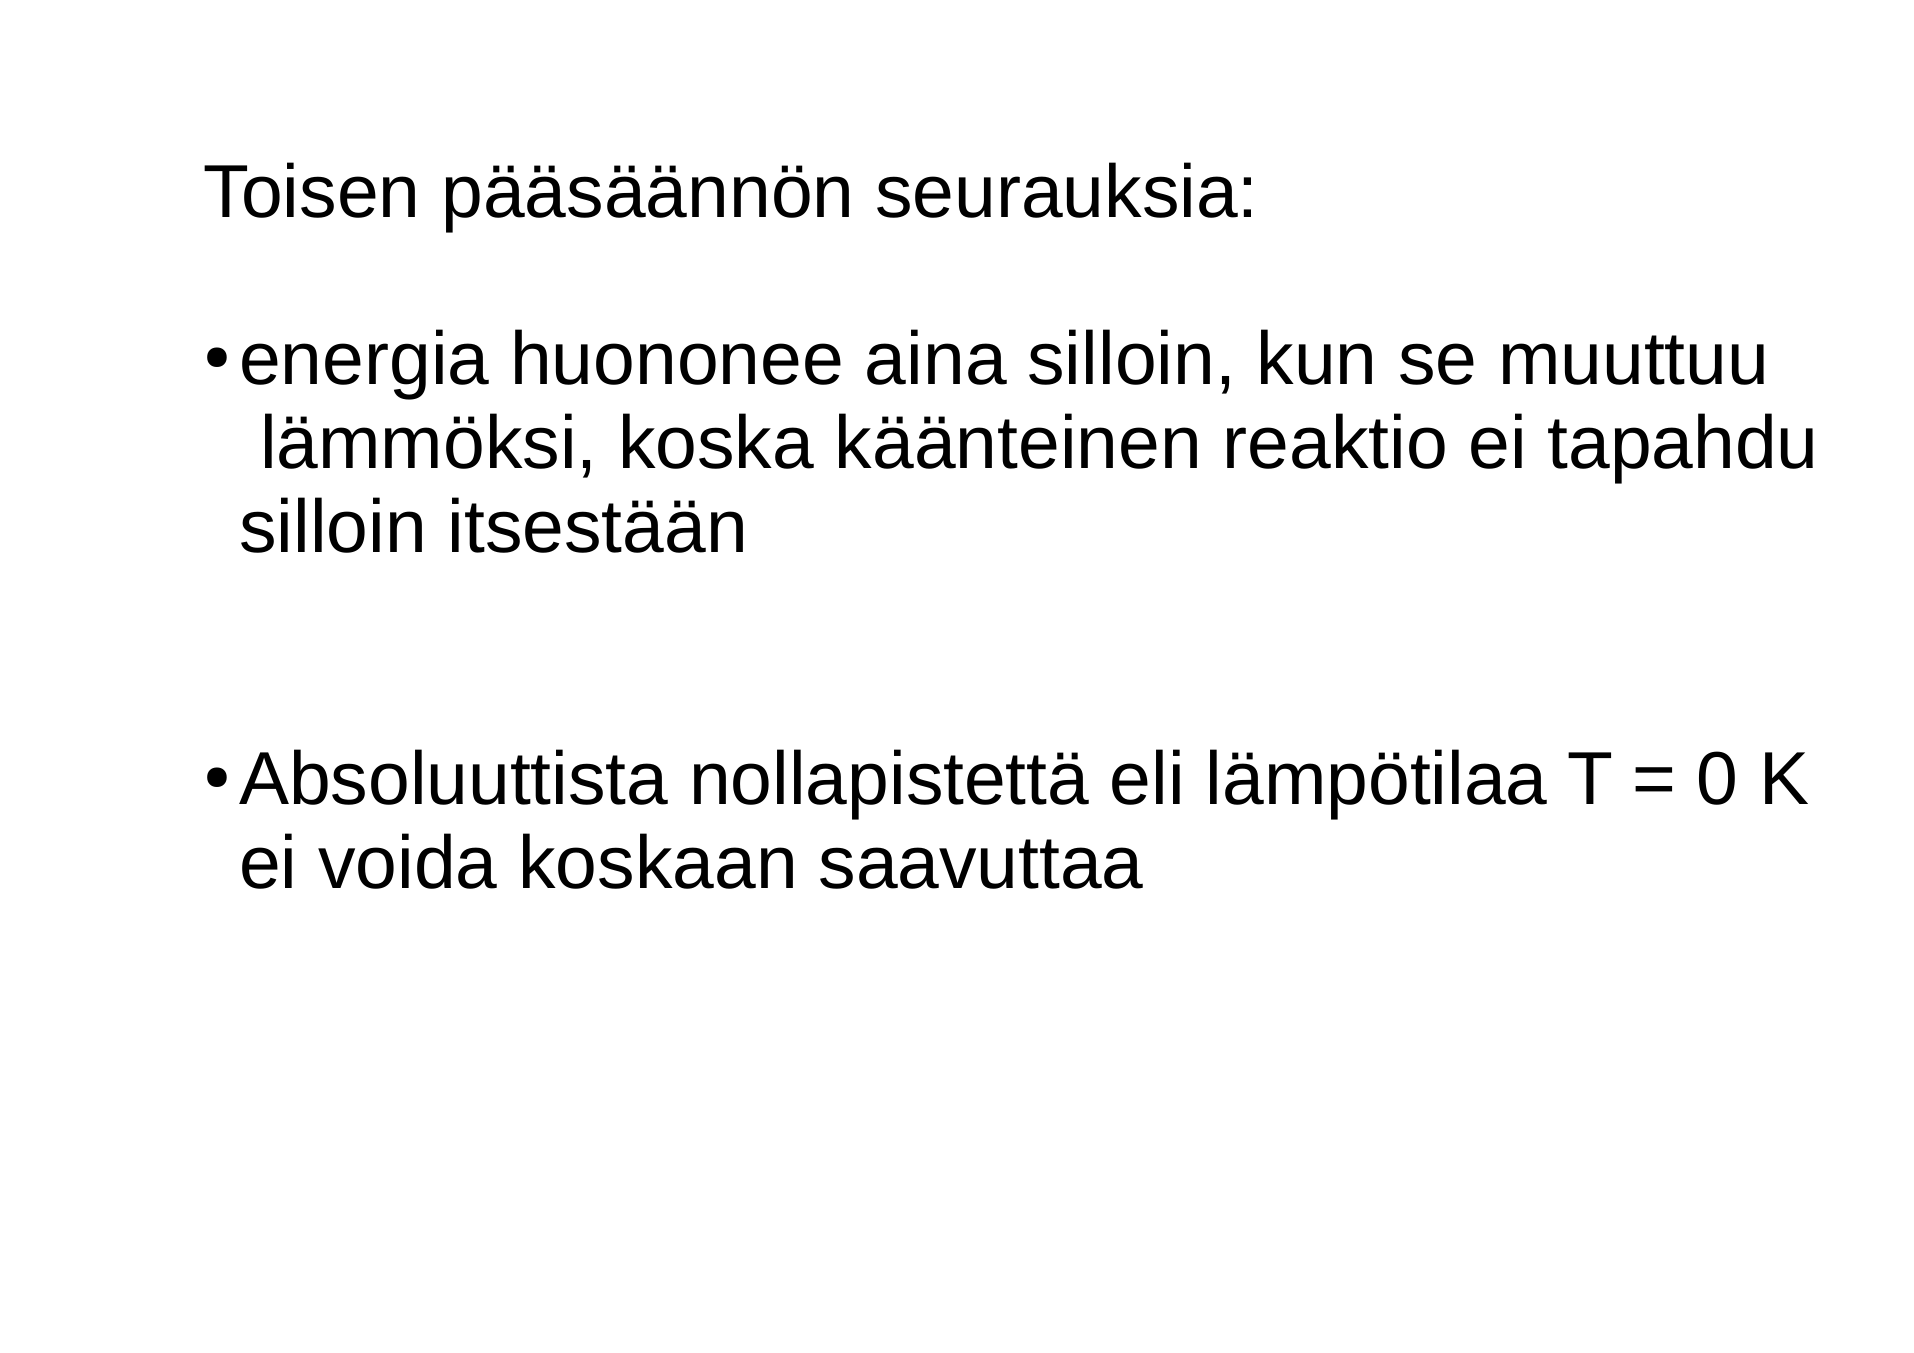

Toisen pääsäännön seurauksia:
energia huononee aina silloin, kun se muuttuu
 lämmöksi, koska käänteinen reaktio ei tapahdu
silloin itsestään
Absoluuttista nollapistettä eli lämpötilaa T = 0 K
ei voida koskaan saavuttaa